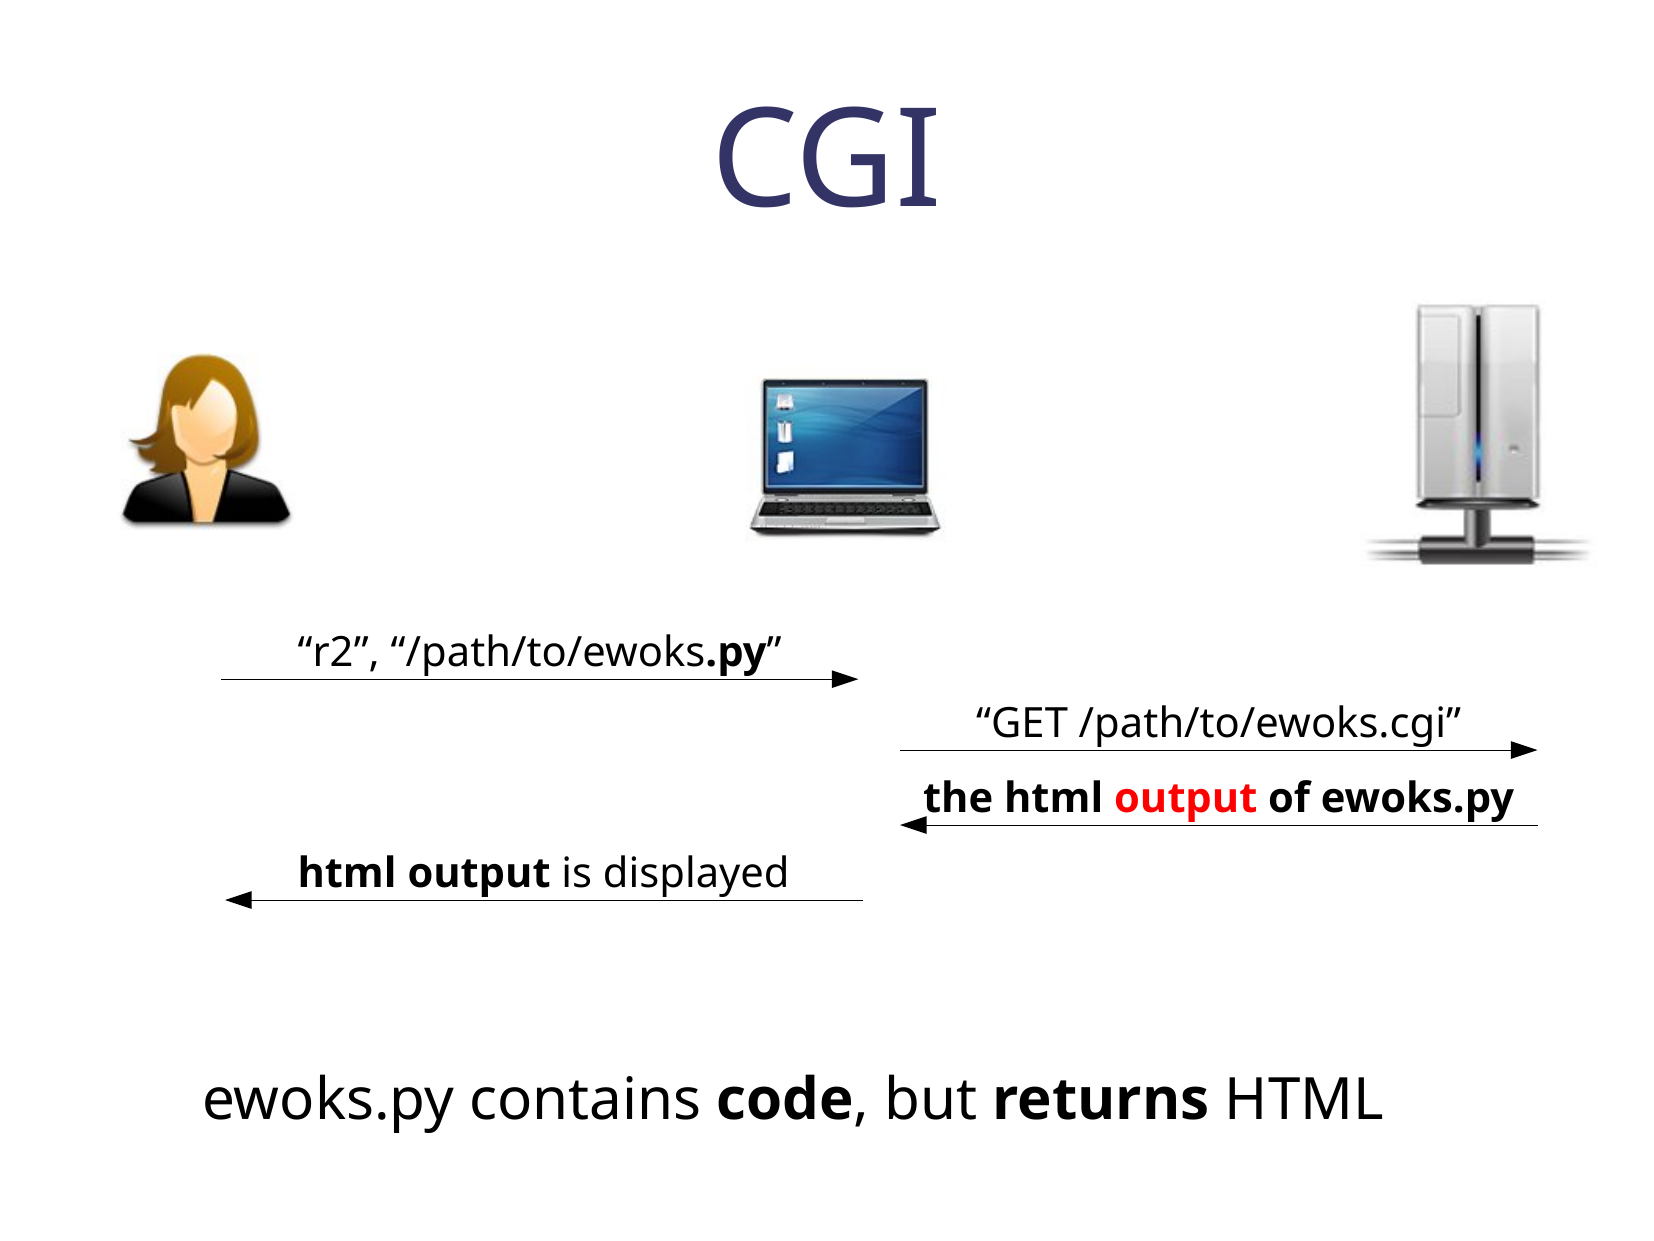

# CGI
“r2”, “/path/to/ewoks.py”
“GET /path/to/ewoks.cgi”
the html output of ewoks.py
html output is displayed
ewoks.py contains code, but returns HTML